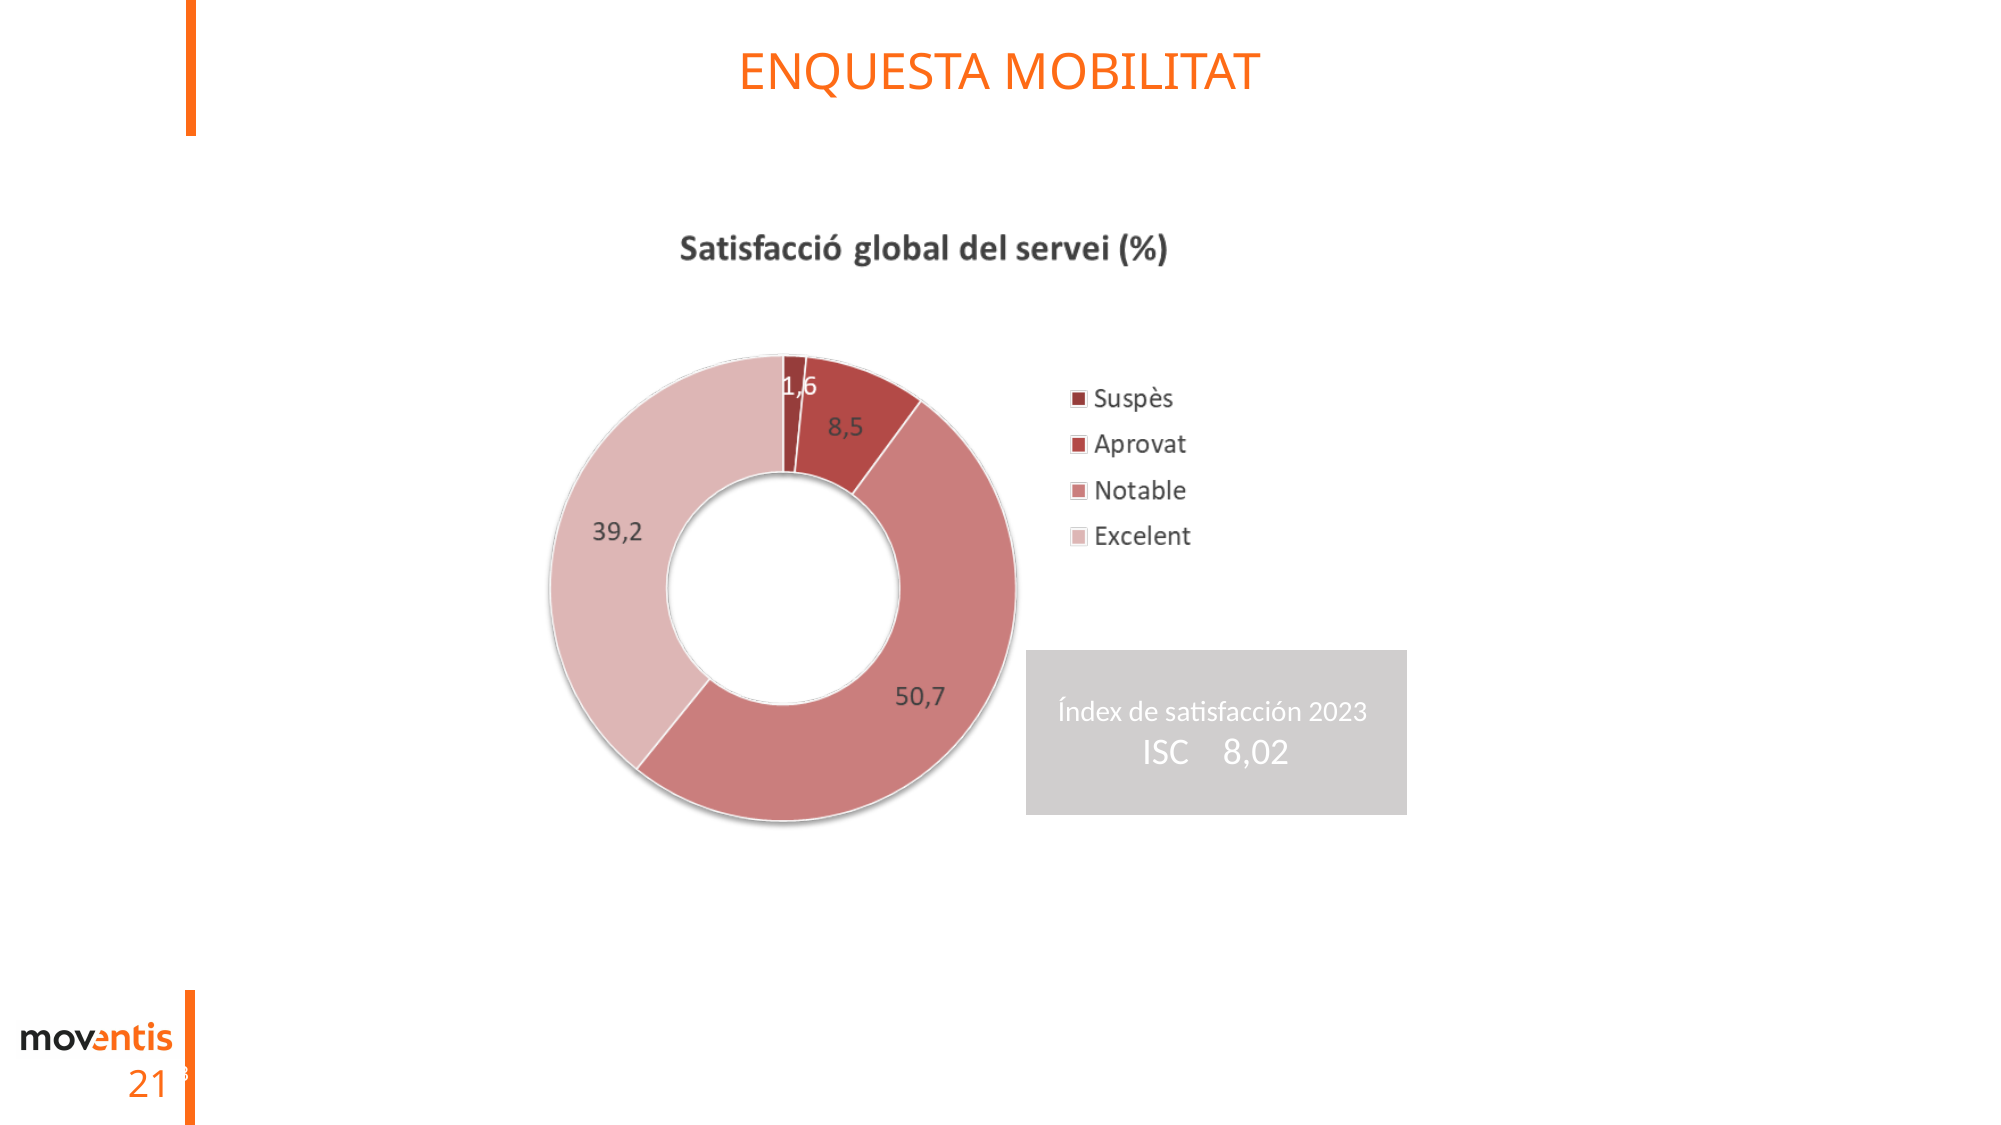

ENQUESTA MOBILITAT
Índex de satisfacción 2023 ISC 8,02
31/3/23